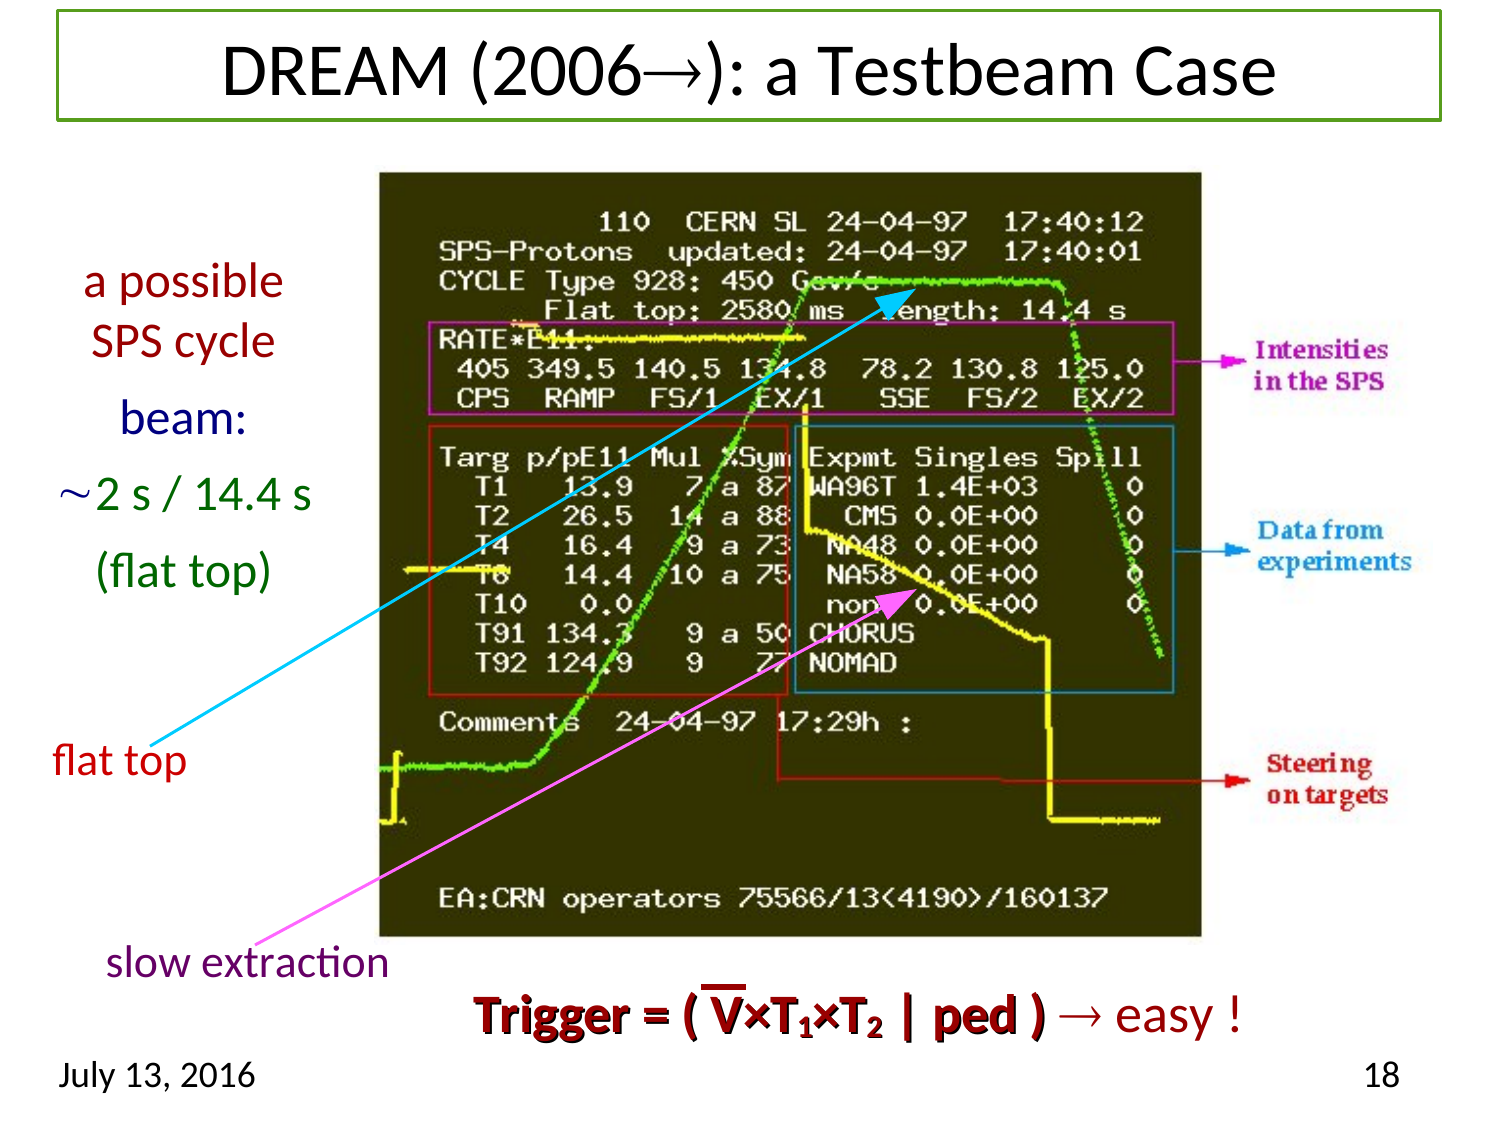

# DREAM (2006): a Testbeam Case
a possible SPS cycle
beam:
~2 s / 14.4 s
(flat top)
flat top
slow extraction
Trigger = ( V×T1×T2 | ped )  easy !
18